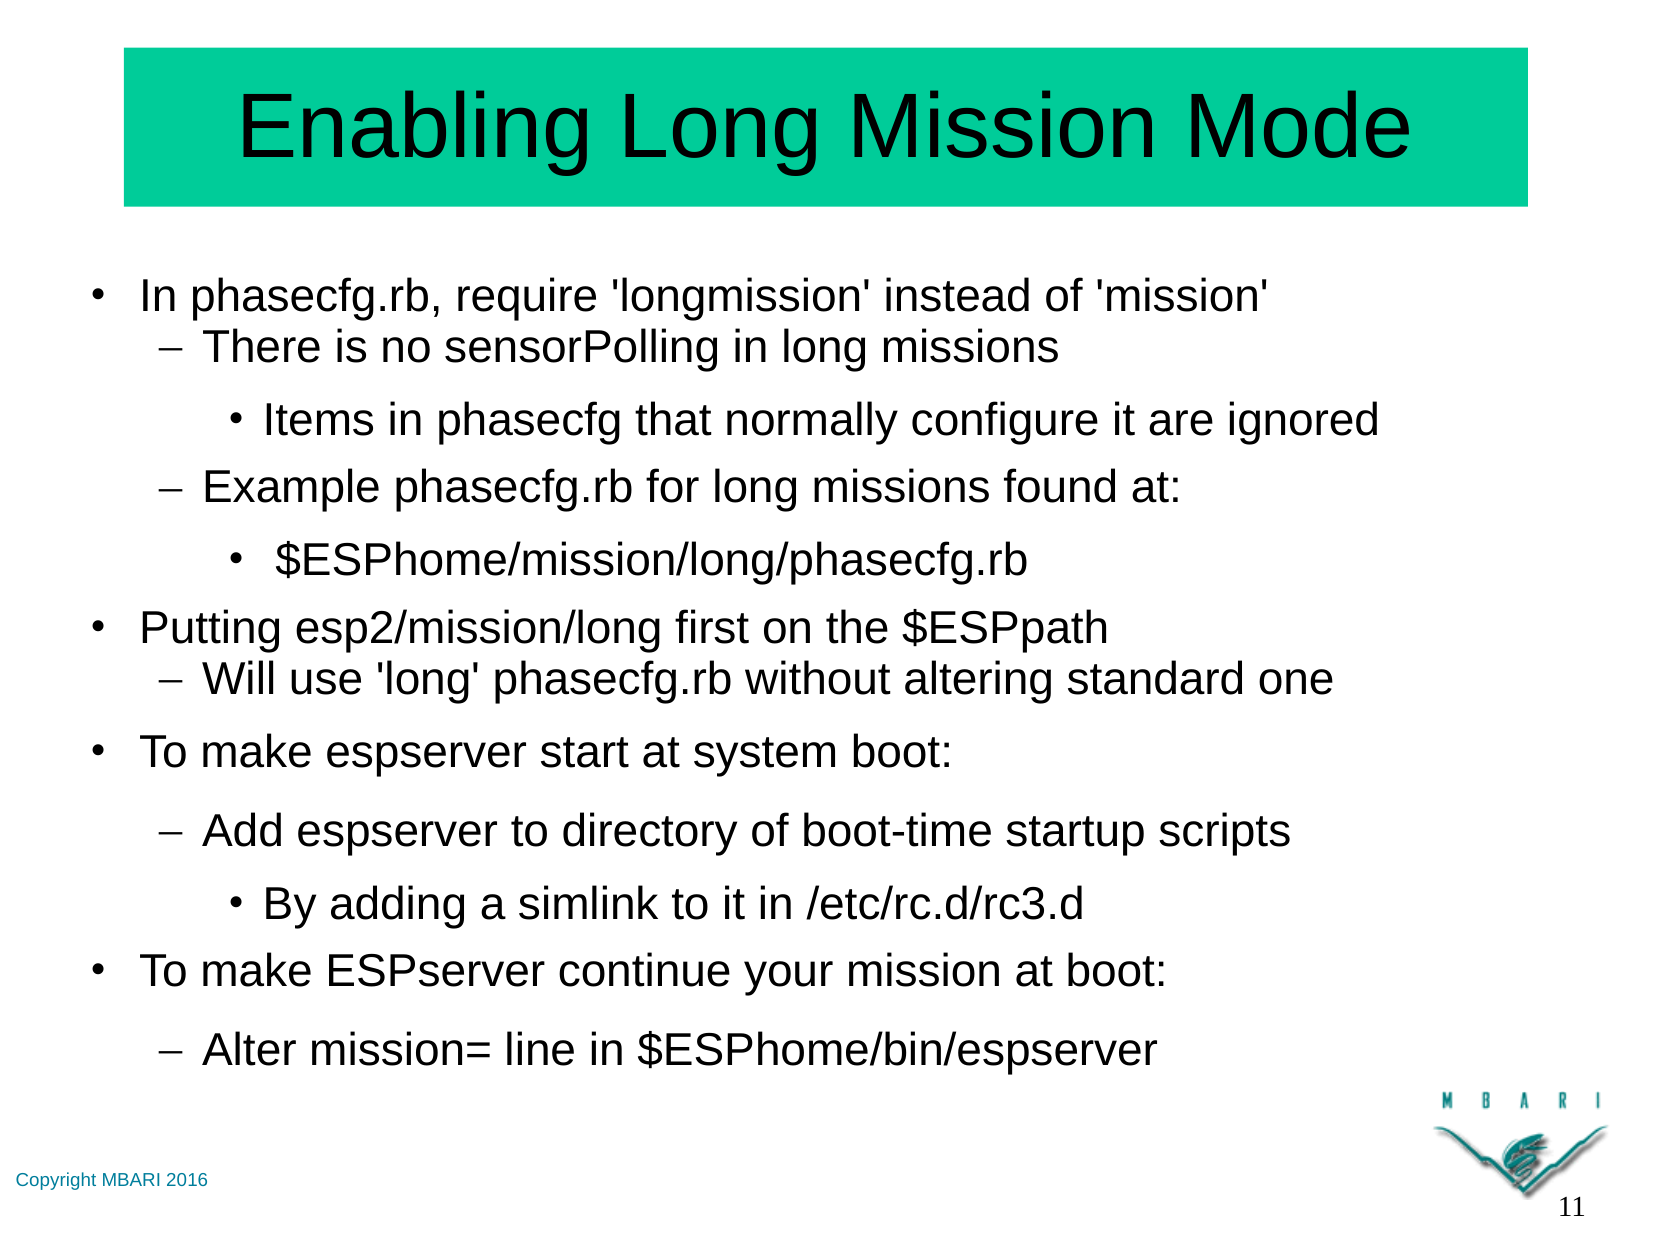

# Enabling Long Mission Mode
In phasecfg.rb, require 'longmission' instead of 'mission'
There is no sensorPolling in long missions
Items in phasecfg that normally configure it are ignored
Example phasecfg.rb for long missions found at:
 $ESPhome/mission/long/phasecfg.rb
Putting esp2/mission/long first on the $ESPpath
Will use 'long' phasecfg.rb without altering standard one
To make espserver start at system boot:
Add espserver to directory of boot-time startup scripts
By adding a simlink to it in /etc/rc.d/rc3.d
To make ESPserver continue your mission at boot:
Alter mission= line in $ESPhome/bin/espserver